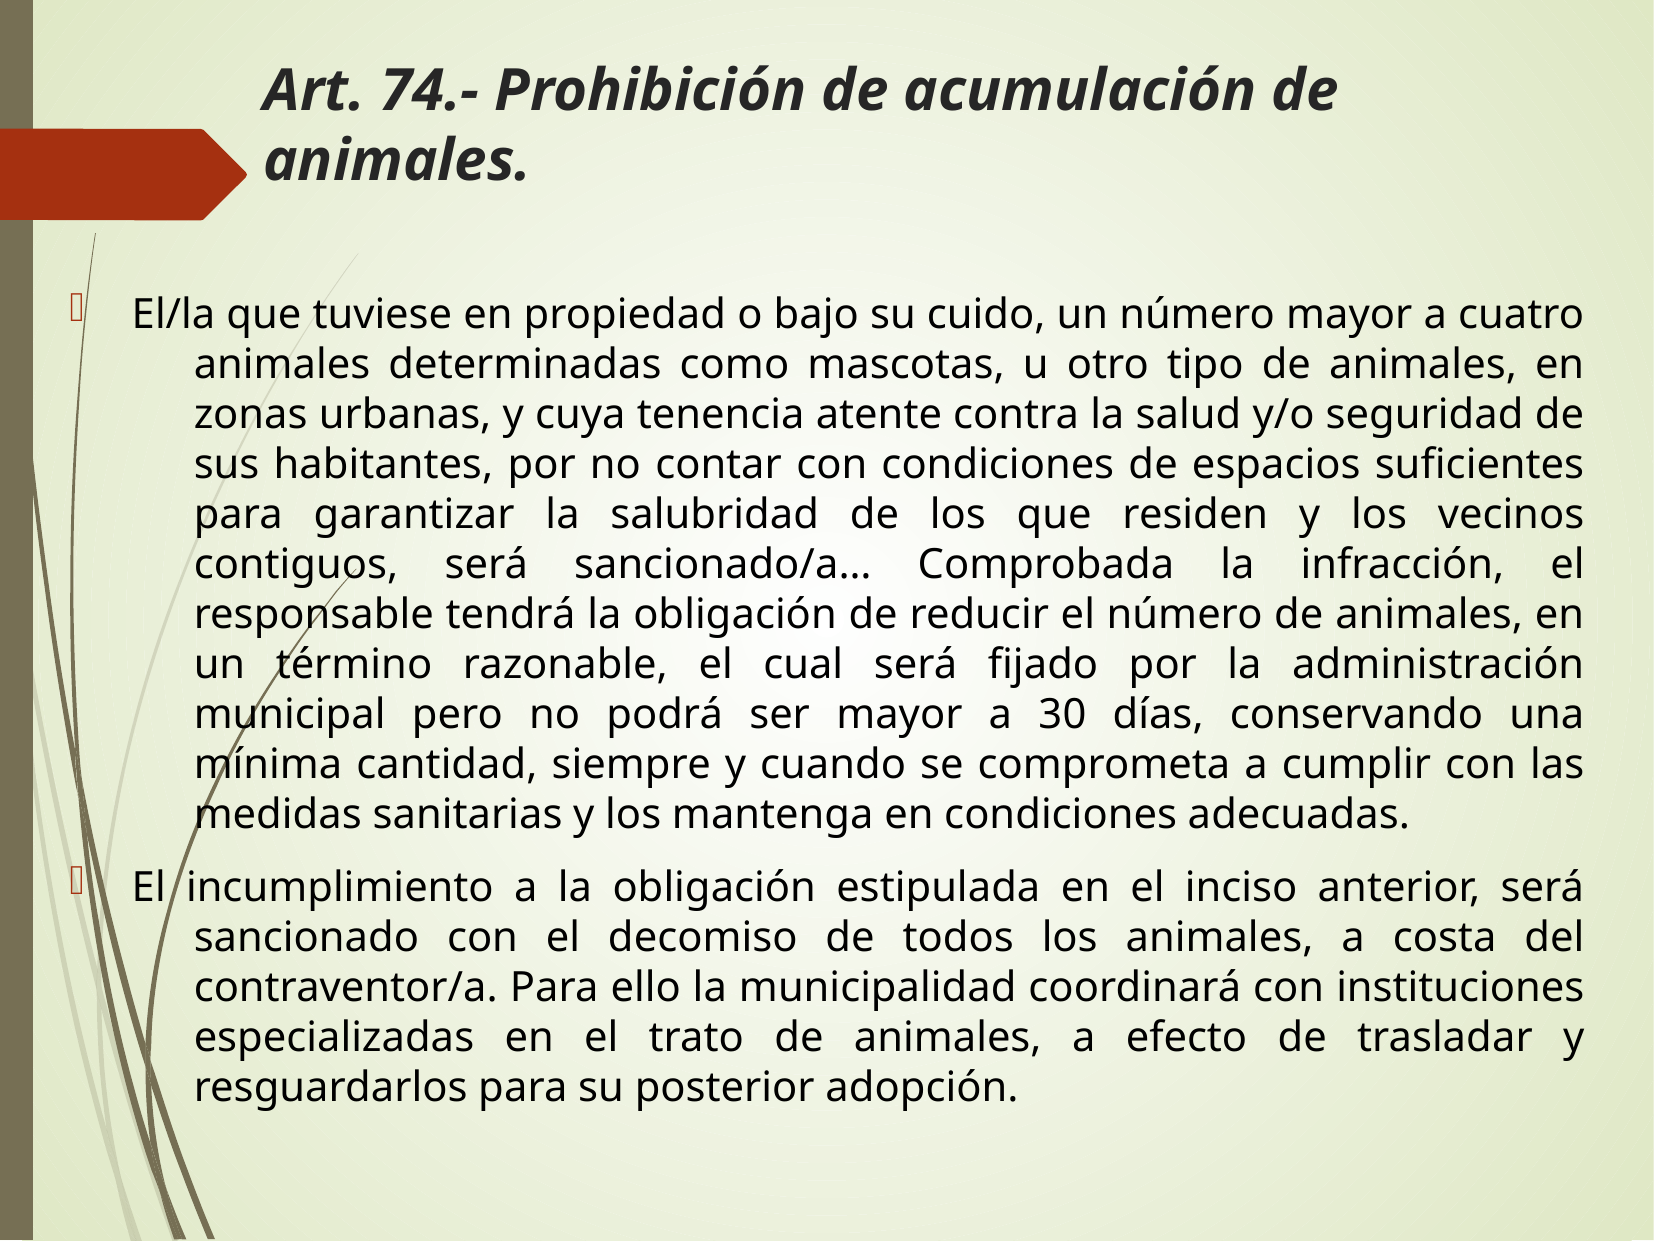

Art. 74.- Prohibición de acumulación de animales.
# El/la que tuviese en propiedad o bajo su cuido, un número mayor a cuatro animales determinadas como mascotas, u otro tipo de animales, en zonas urbanas, y cuya tenencia atente contra la salud y/o seguridad de sus habitantes, por no contar con condiciones de espacios suficientes para garantizar la salubridad de los que residen y los vecinos contiguos, será sancionado/a… Comprobada la infracción, el responsable tendrá la obligación de reducir el número de animales, en un término razonable, el cual será fijado por la administración municipal pero no podrá ser mayor a 30 días, conservando una mínima cantidad, siempre y cuando se comprometa a cumplir con las medidas sanitarias y los mantenga en condiciones adecuadas.
El incumplimiento a la obligación estipulada en el inciso anterior, será sancionado con el decomiso de todos los animales, a costa del contraventor/a. Para ello la municipalidad coordinará con instituciones especializadas en el trato de animales, a efecto de trasladar y resguardarlos para su posterior adopción.